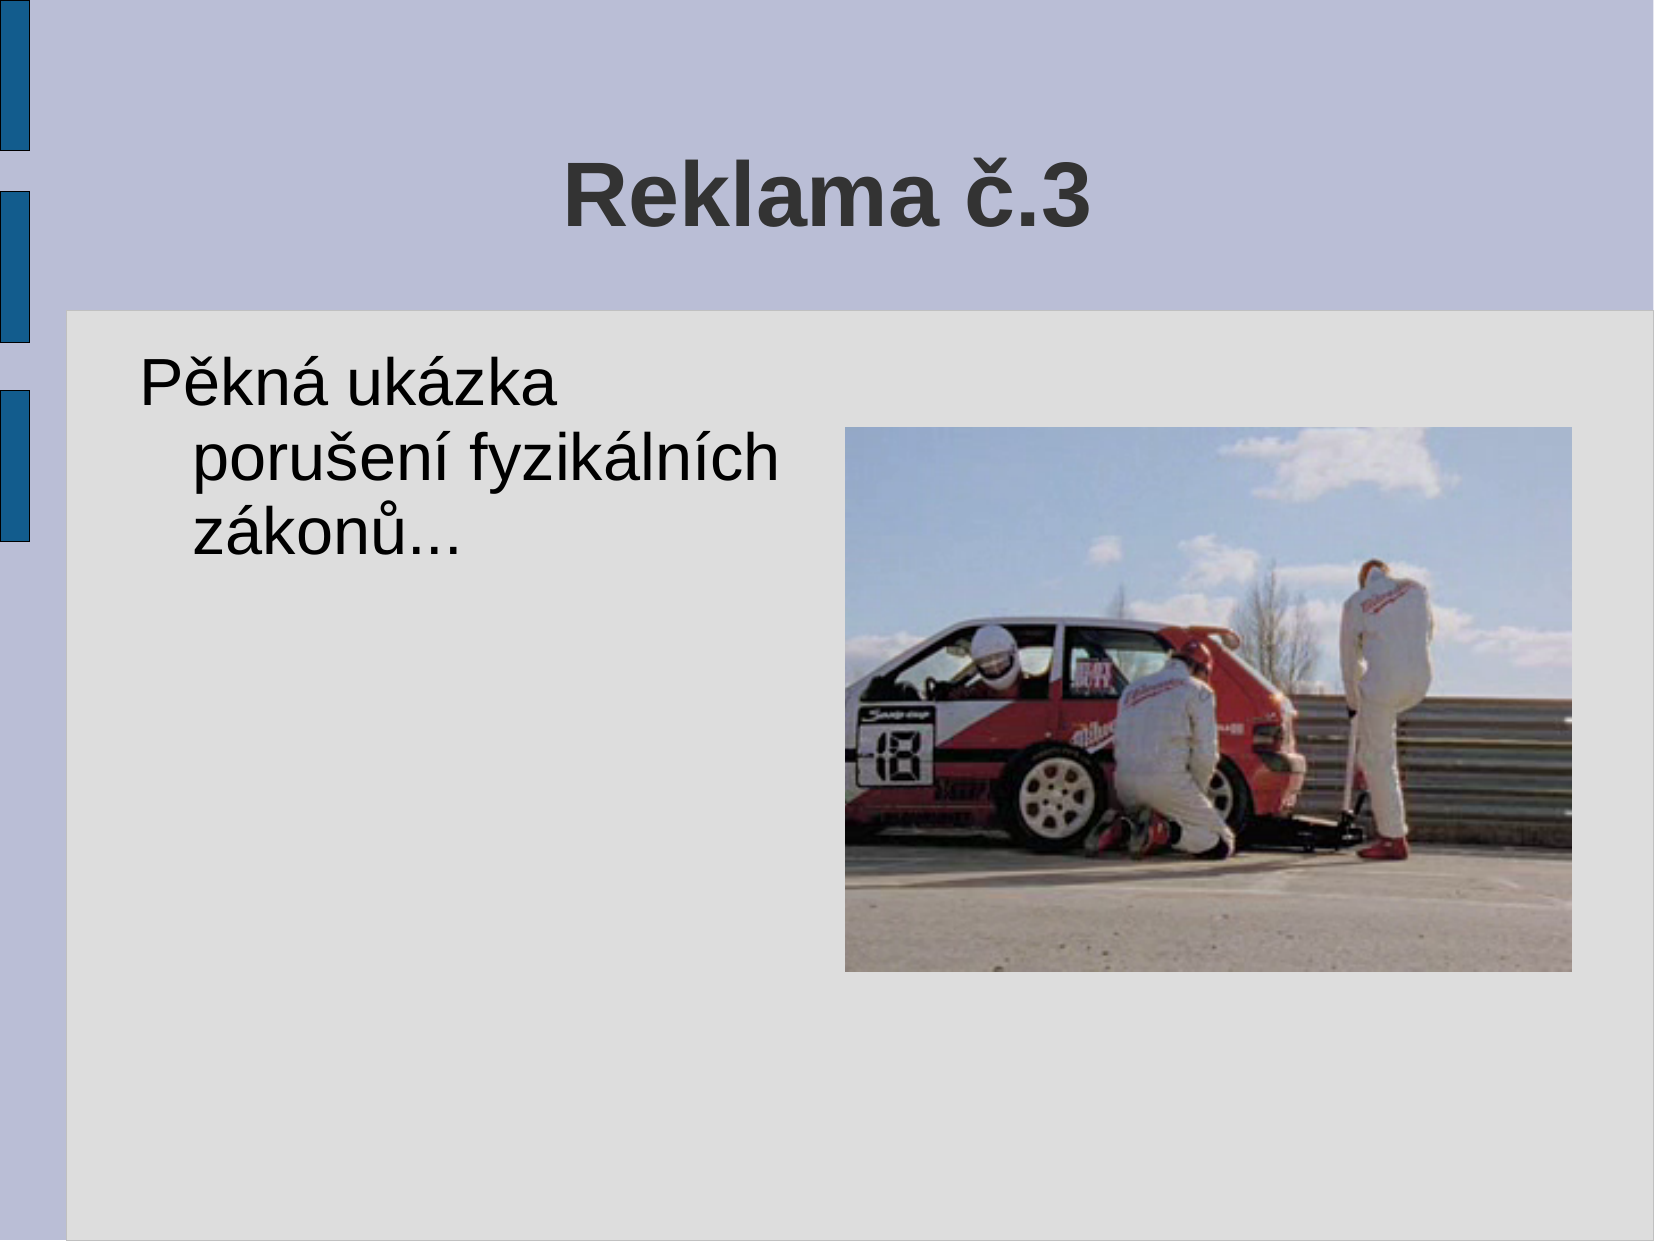

# Reklama č.3
Pěkná ukázka porušení fyzikálních zákonů...